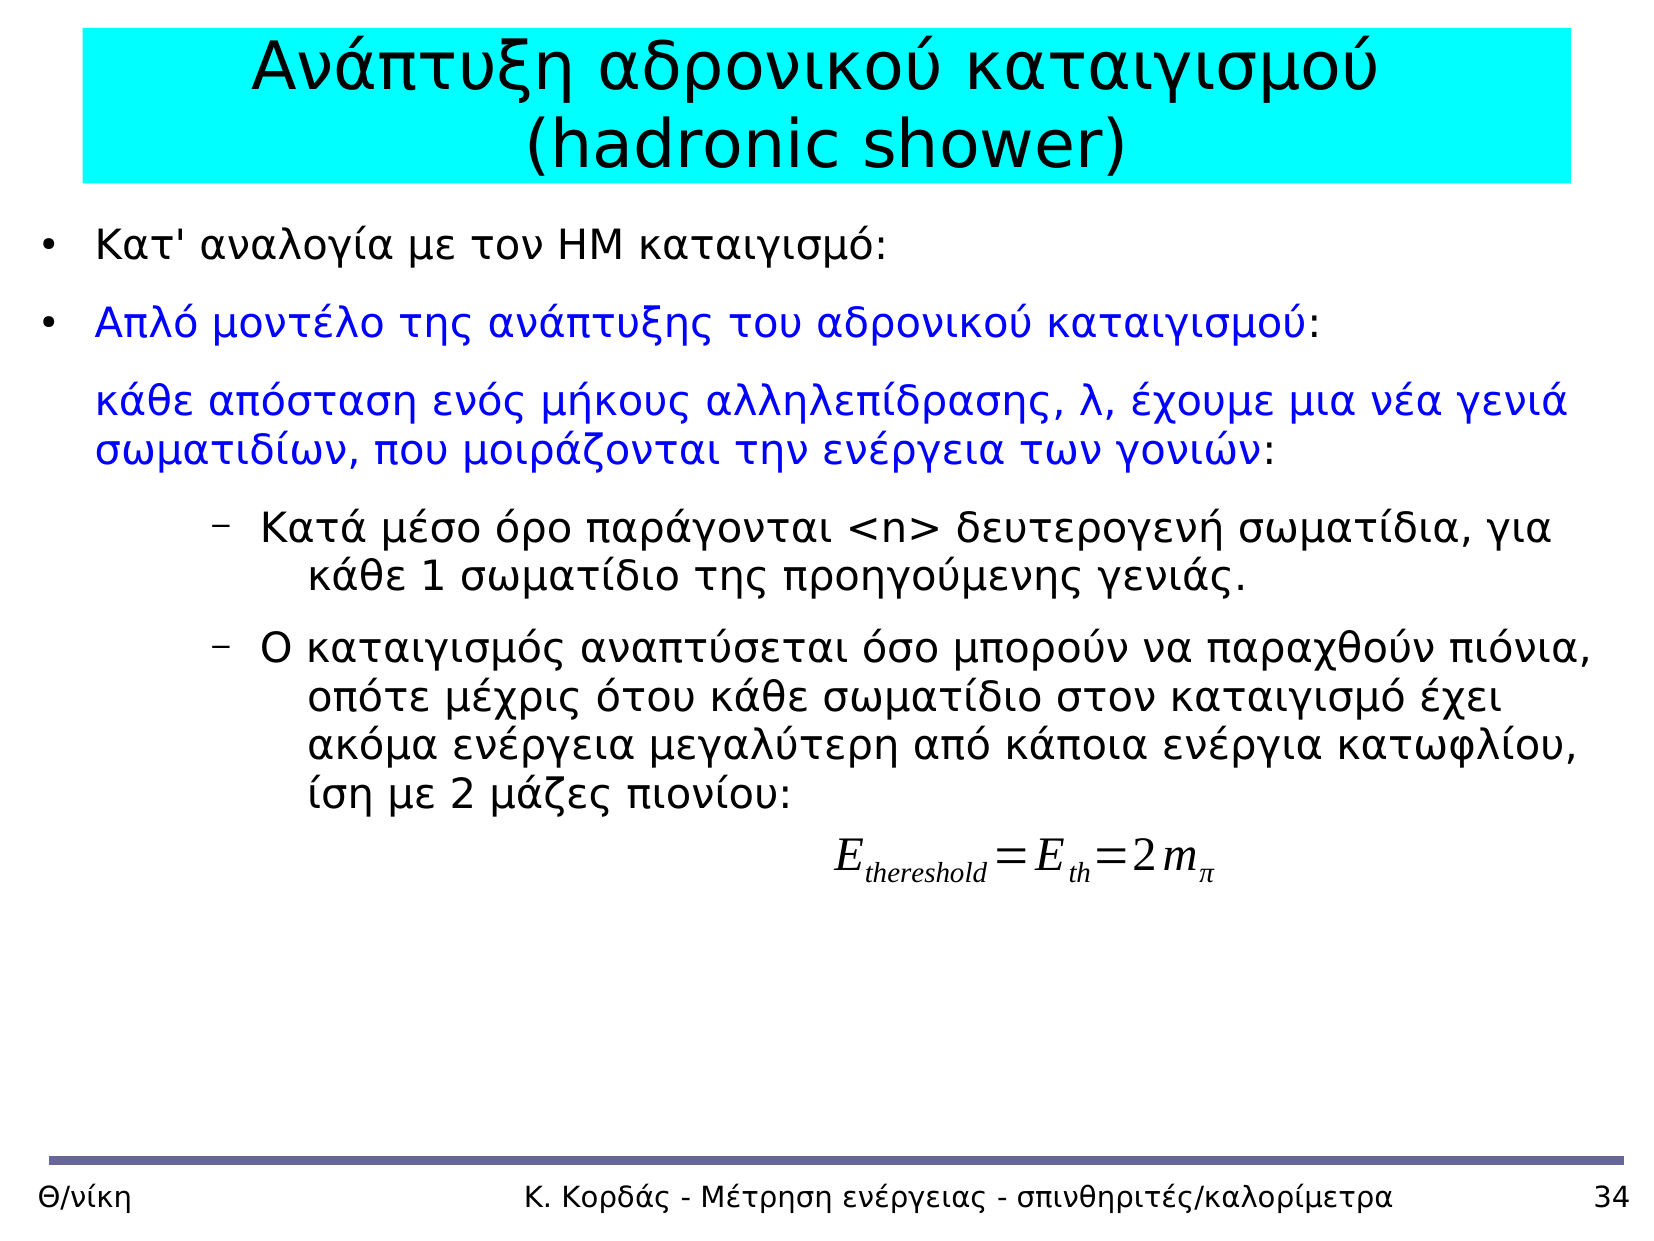

# Ανάπτυξη αδρονικού καταιγισμού (hadronic shower)
Κατ' αναλογία με τον ΗΜ καταιγισμό:
Απλό μοντέλο της ανάπτυξης του αδρονικού καταιγισμού:
κάθε απόσταση ενός μήκους αλληλεπίδρασης, λ, έχουμε μια νέα γενιά σωματιδίων, που μοιράζονται την ενέργεια των γονιών:
Κατά μέσο όρο παράγονται <n> δευτερογενή σωματίδια, για κάθε 1 σωματίδιο της προηγούμενης γενιάς.
Ο καταιγισμός αναπτύσεται όσο μπορούν να παραχθούν πιόνια, οπότε μέχρις ότου κάθε σωματίδιο στον καταιγισμό έχει ακόμα ενέργεια μεγαλύτερη από κάποια ενέργια κατωφλίου, ίση με 2 μάζες πιονίου:
Θ/νίκη
Κ. Κορδάς - Μέτρηση ενέργειας - σπινθηριτές/καλορίμετρα
34